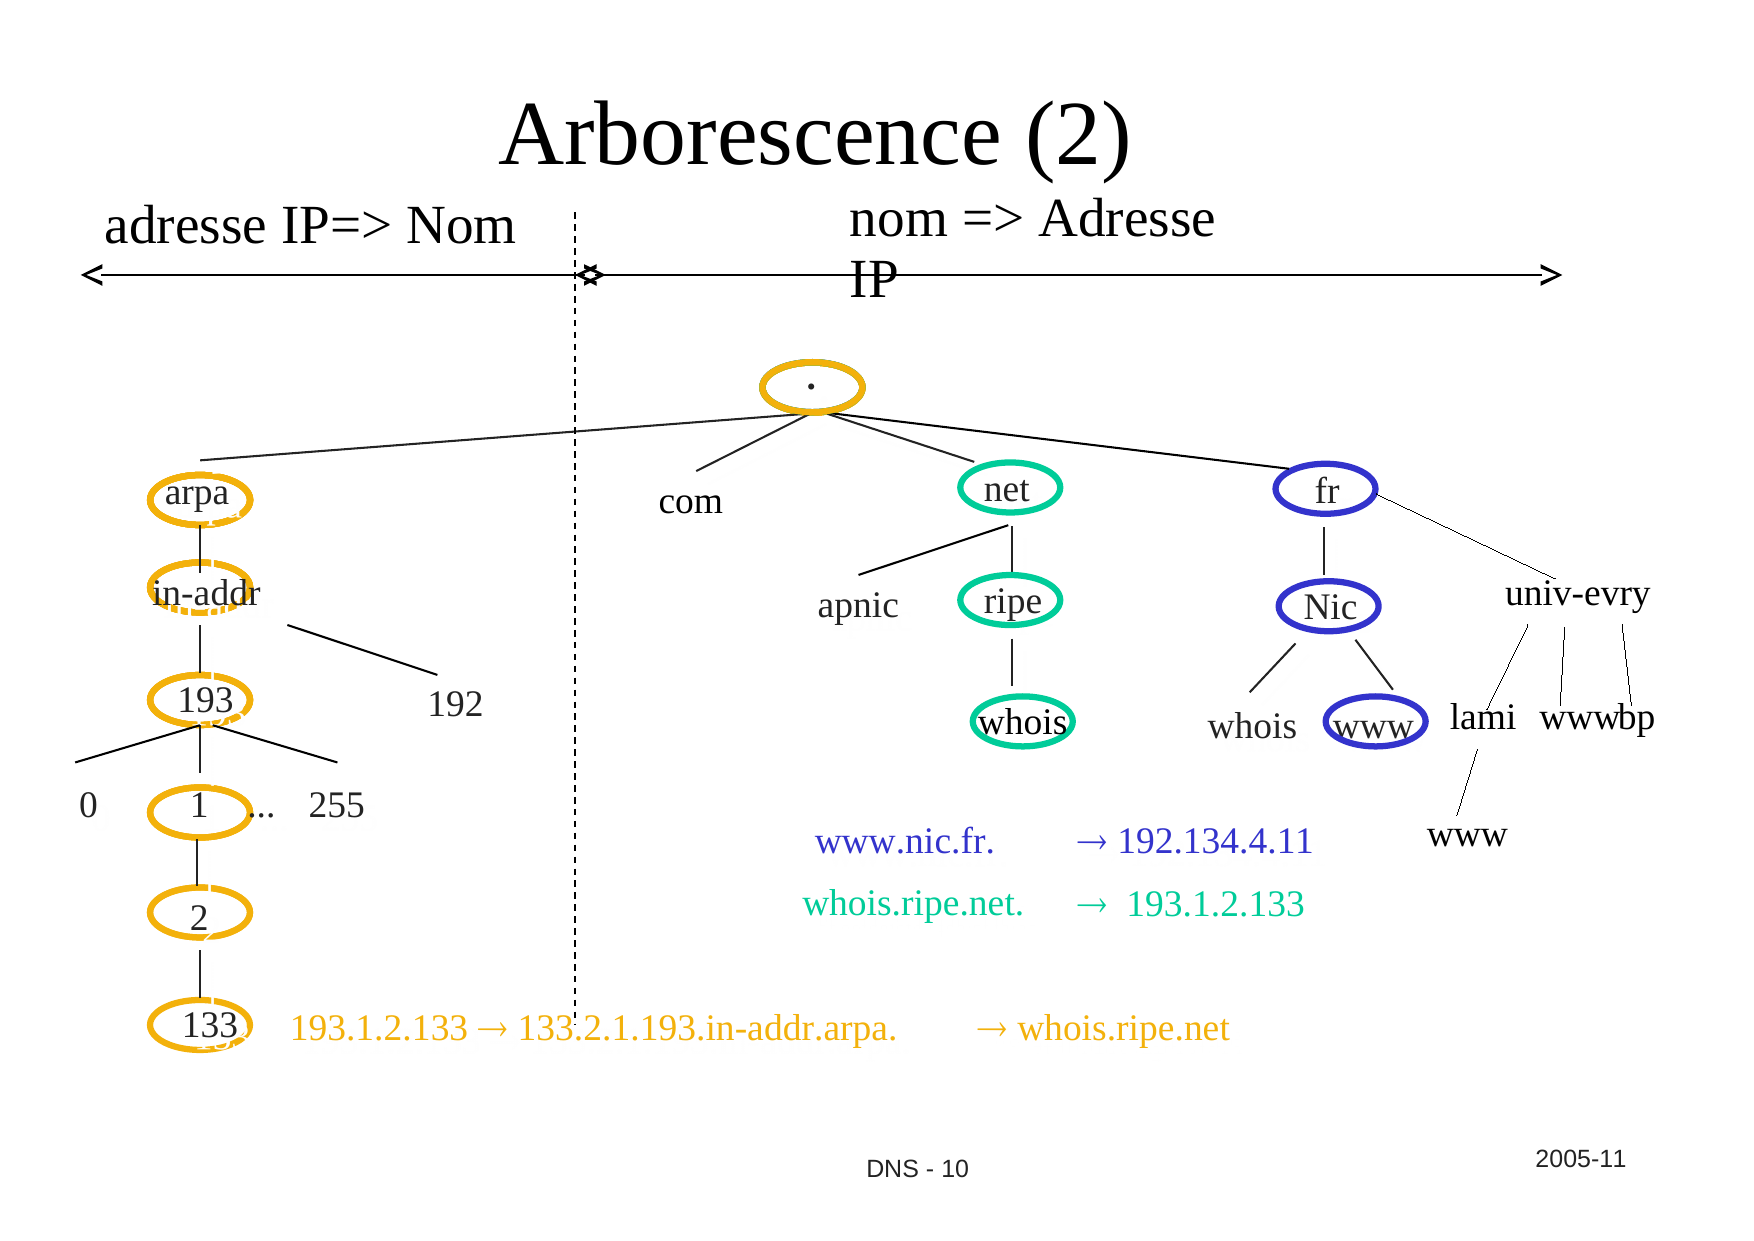

# Arborescence (2)
adresse IP=> Nom
nom => Adresse IP
.
net
fr
arpa
com
Nic
in-addr
193
1
2
133
ripe
univ-evry
apnic
192
whois
www
lami
bp
whois
www
0
...
255
www.nic.fr.
 192.134.4.11
www
whois.ripe.net.
193.1.2.133
193.1.2.133  133.2.1.193.in-addr.arpa.
 whois.ripe.net